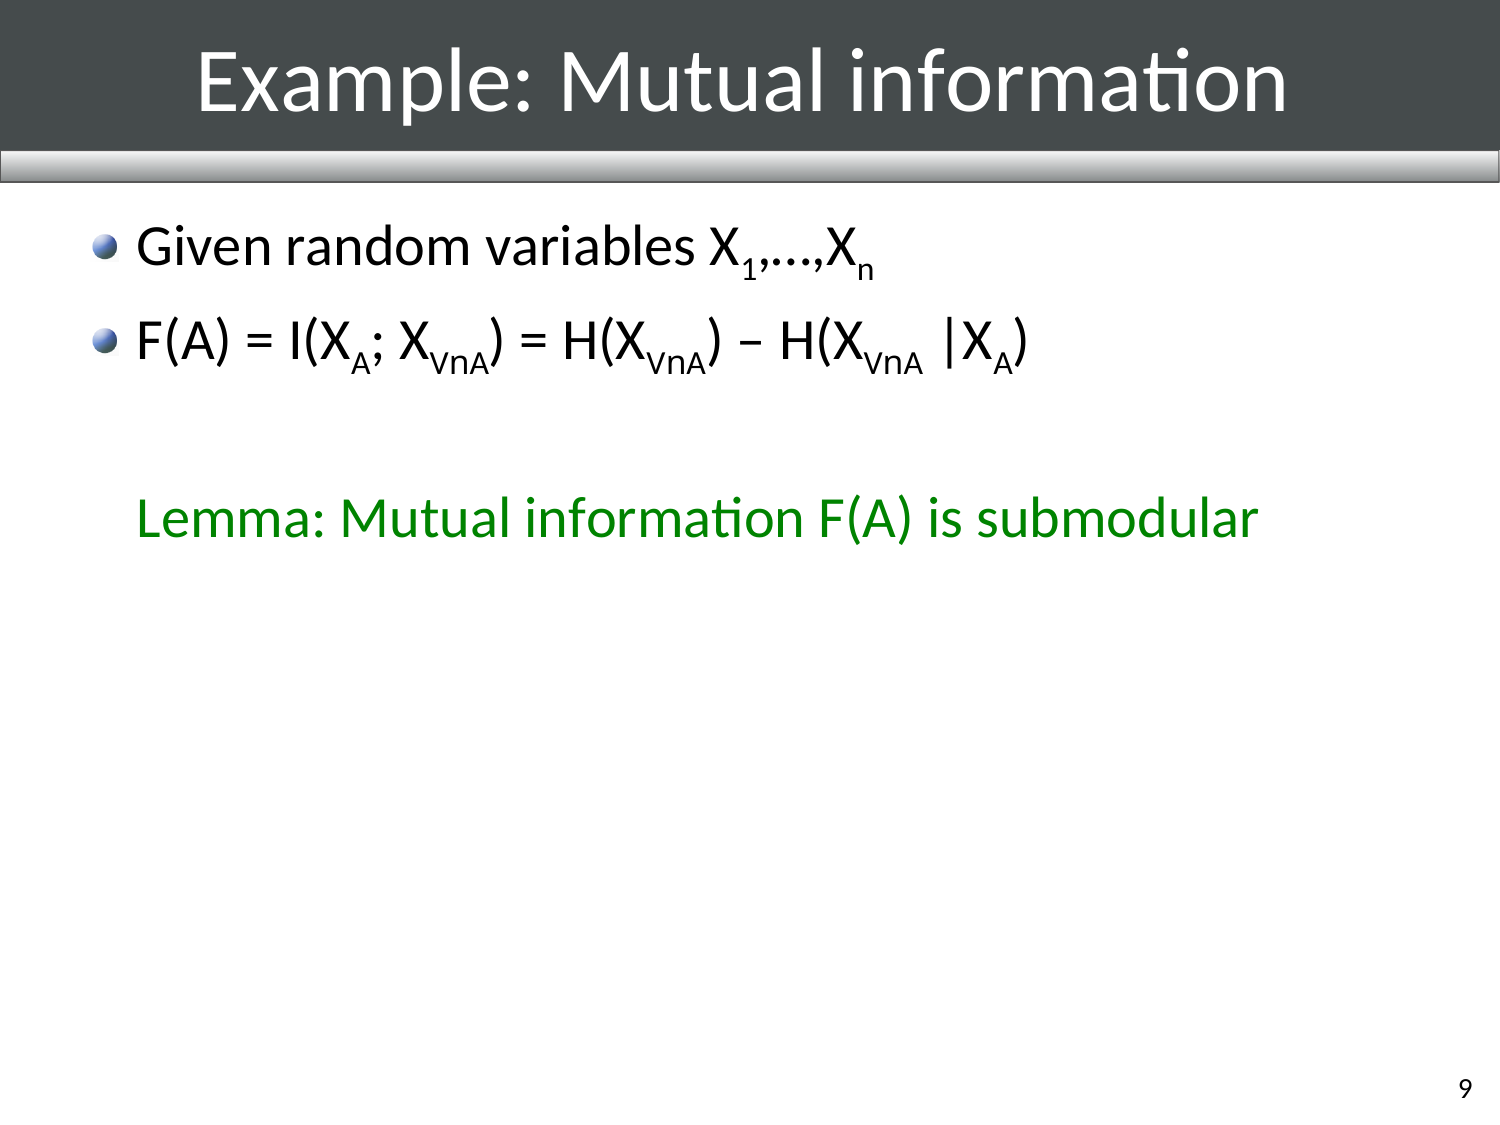

# Example: Mutual information
Given random variables X1,…,Xn
F(A) = I(XA; XVnA) = H(XVnA) – H(XVnA |XA)
	Lemma: Mutual information F(A) is submodular